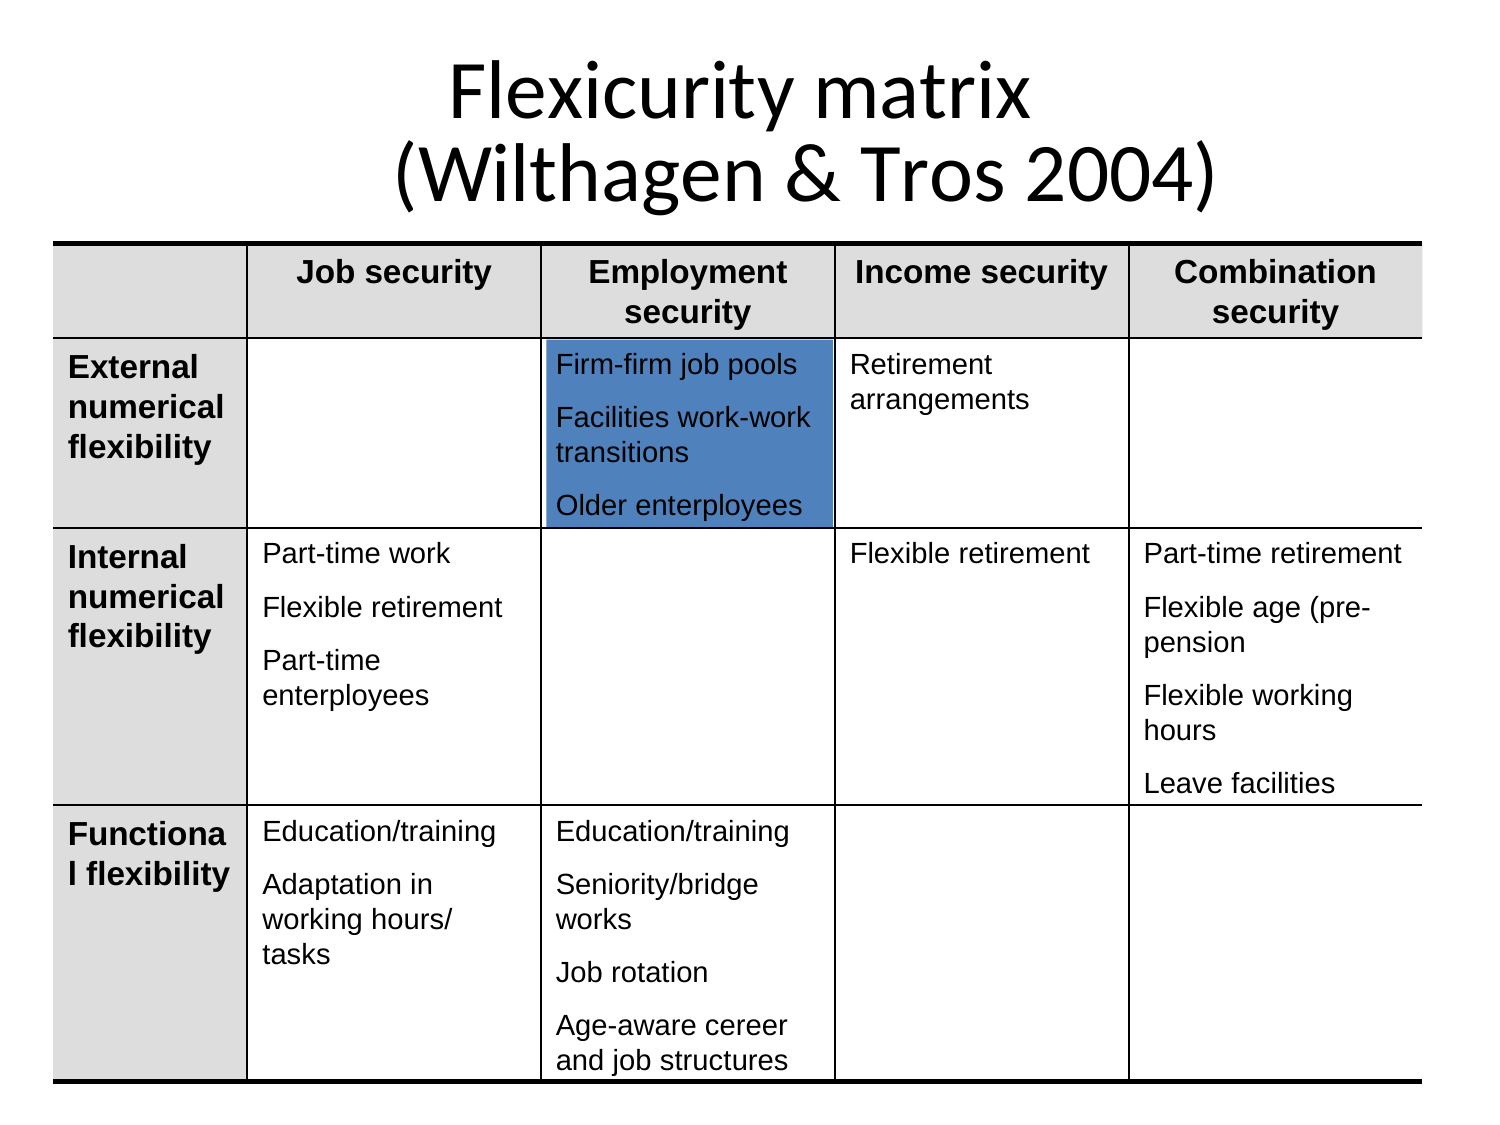

# Flexicurity matrix (Wilthagen & Tros 2004)
Job security
Employment security
Income security
Combination security
External numerical flexibility
Firm-firm job pools
Facilities work-work transitions
Older enterployees
Retirement arrangements
Internal numerical flexibility
Part-time work
Flexible retirement
Part-time enterployees
Flexible retirement
Part-time retirement
Flexible age (pre-pension
Flexible working hours
Leave facilities
Functional flexibility
Education/training
Adaptation in working hours/ tasks
Education/training
Seniority/bridge works
Job rotation
Age-aware cereer and job structures